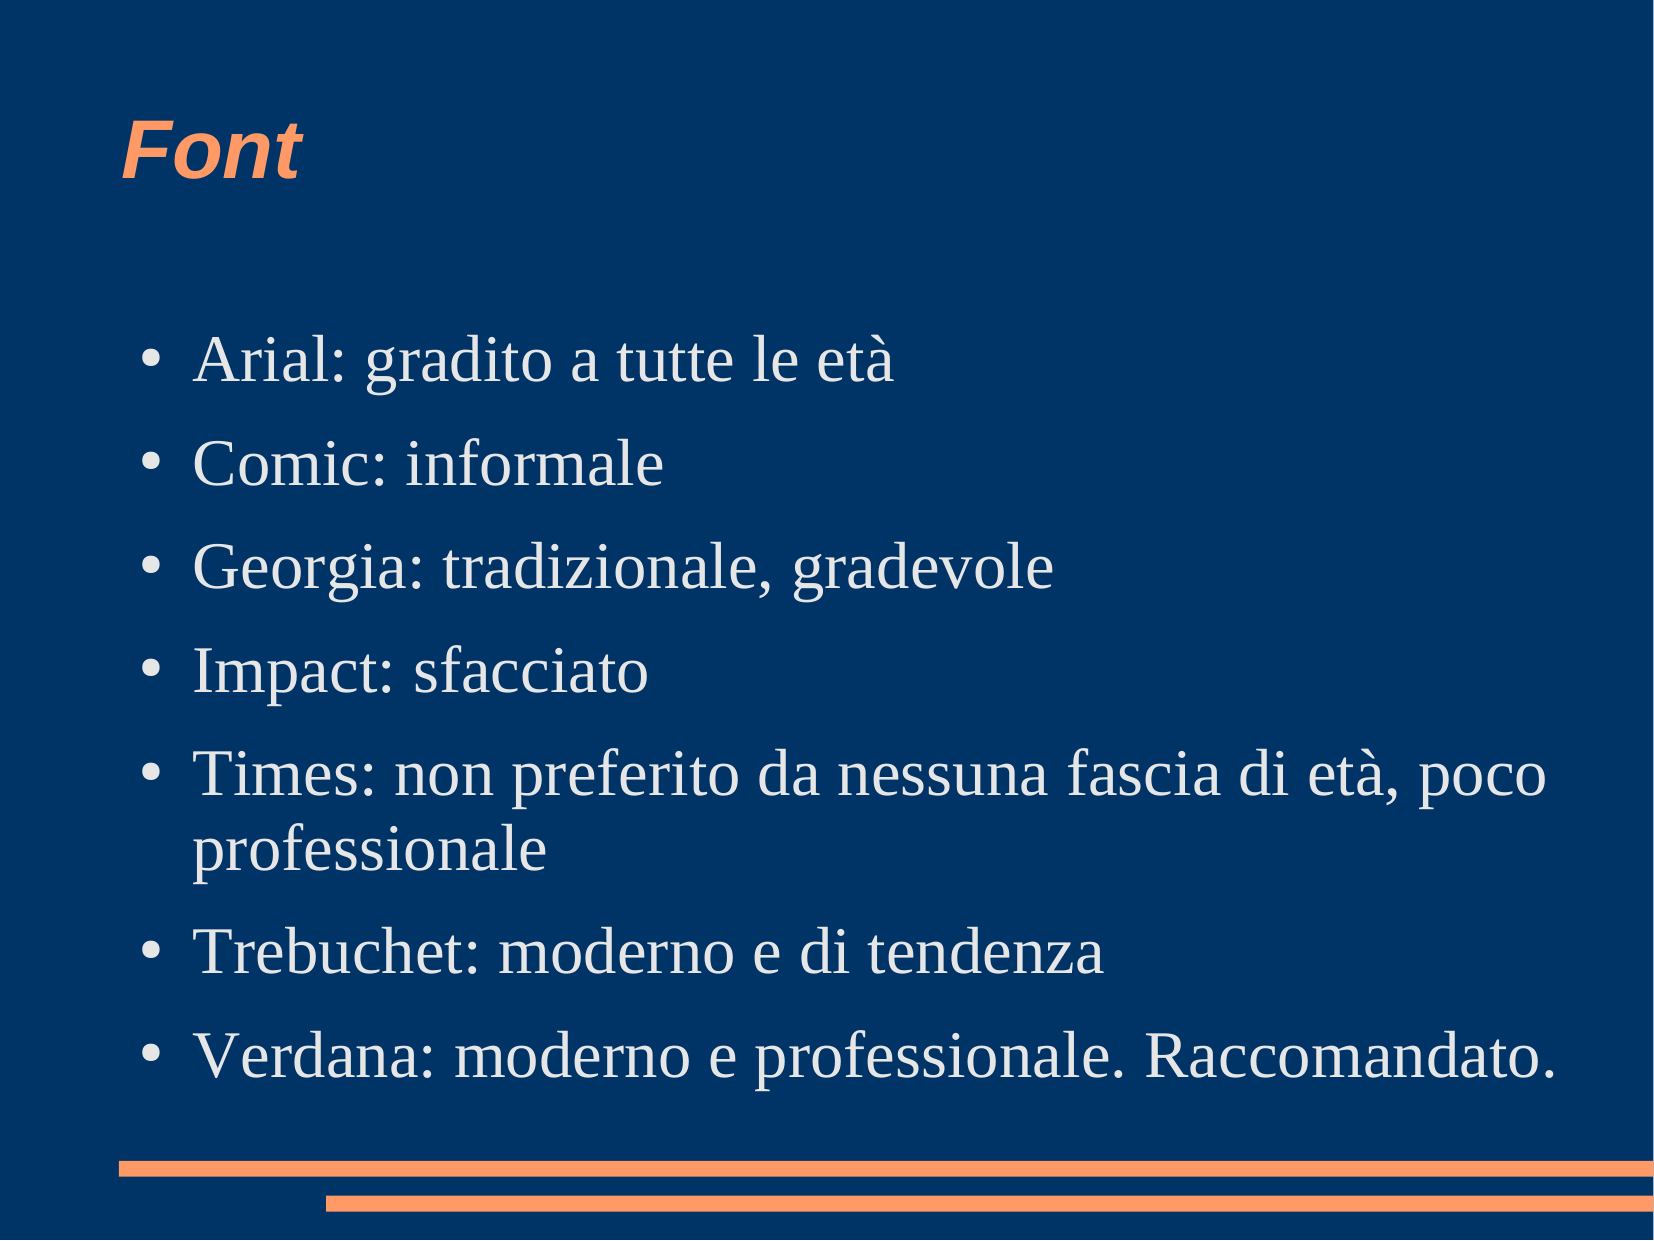

# Font
Arial: gradito a tutte le età
Comic: informale
Georgia: tradizionale, gradevole
Impact: sfacciato
Times: non preferito da nessuna fascia di età, poco professionale
Trebuchet: moderno e di tendenza
Verdana: moderno e professionale. Raccomandato.